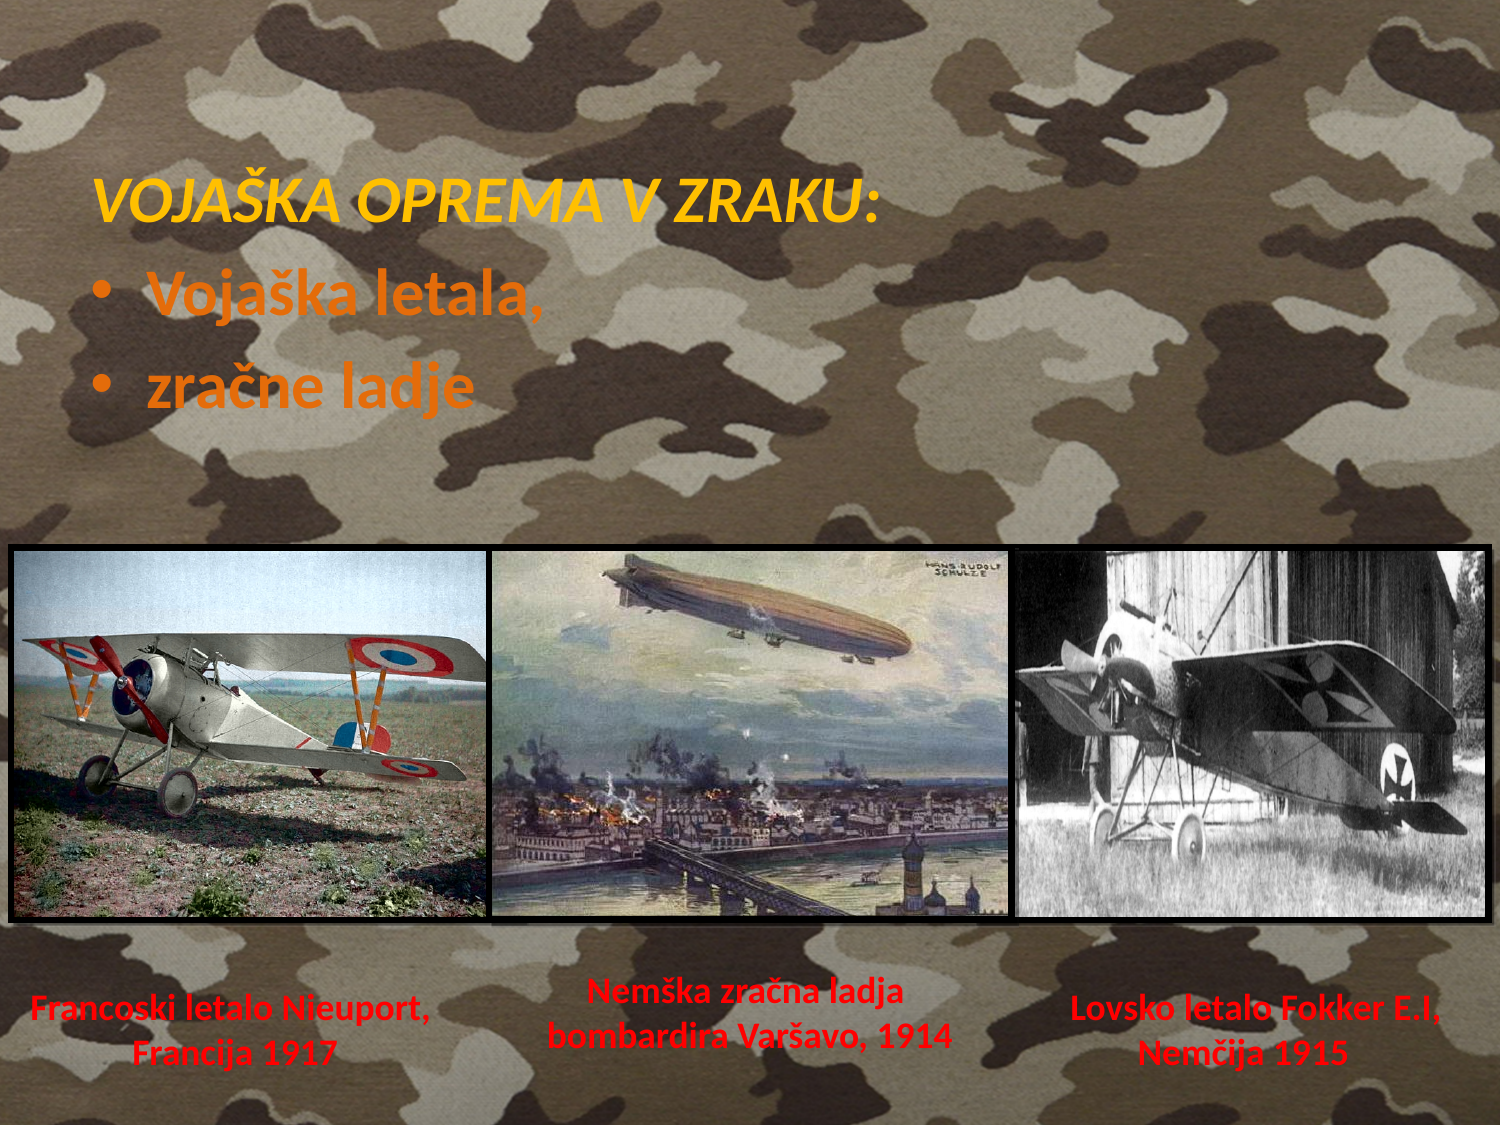

# VOJAŠKA OPREMA V ZRAKU:
Vojaška letala,
zračne ladje
Nemška zračna ladja
bombardira Varšavo, 1914
Francoski letalo Nieuport,
 Francija 1917
 Lovsko letalo Fokker E.I,
Nemčija 1915